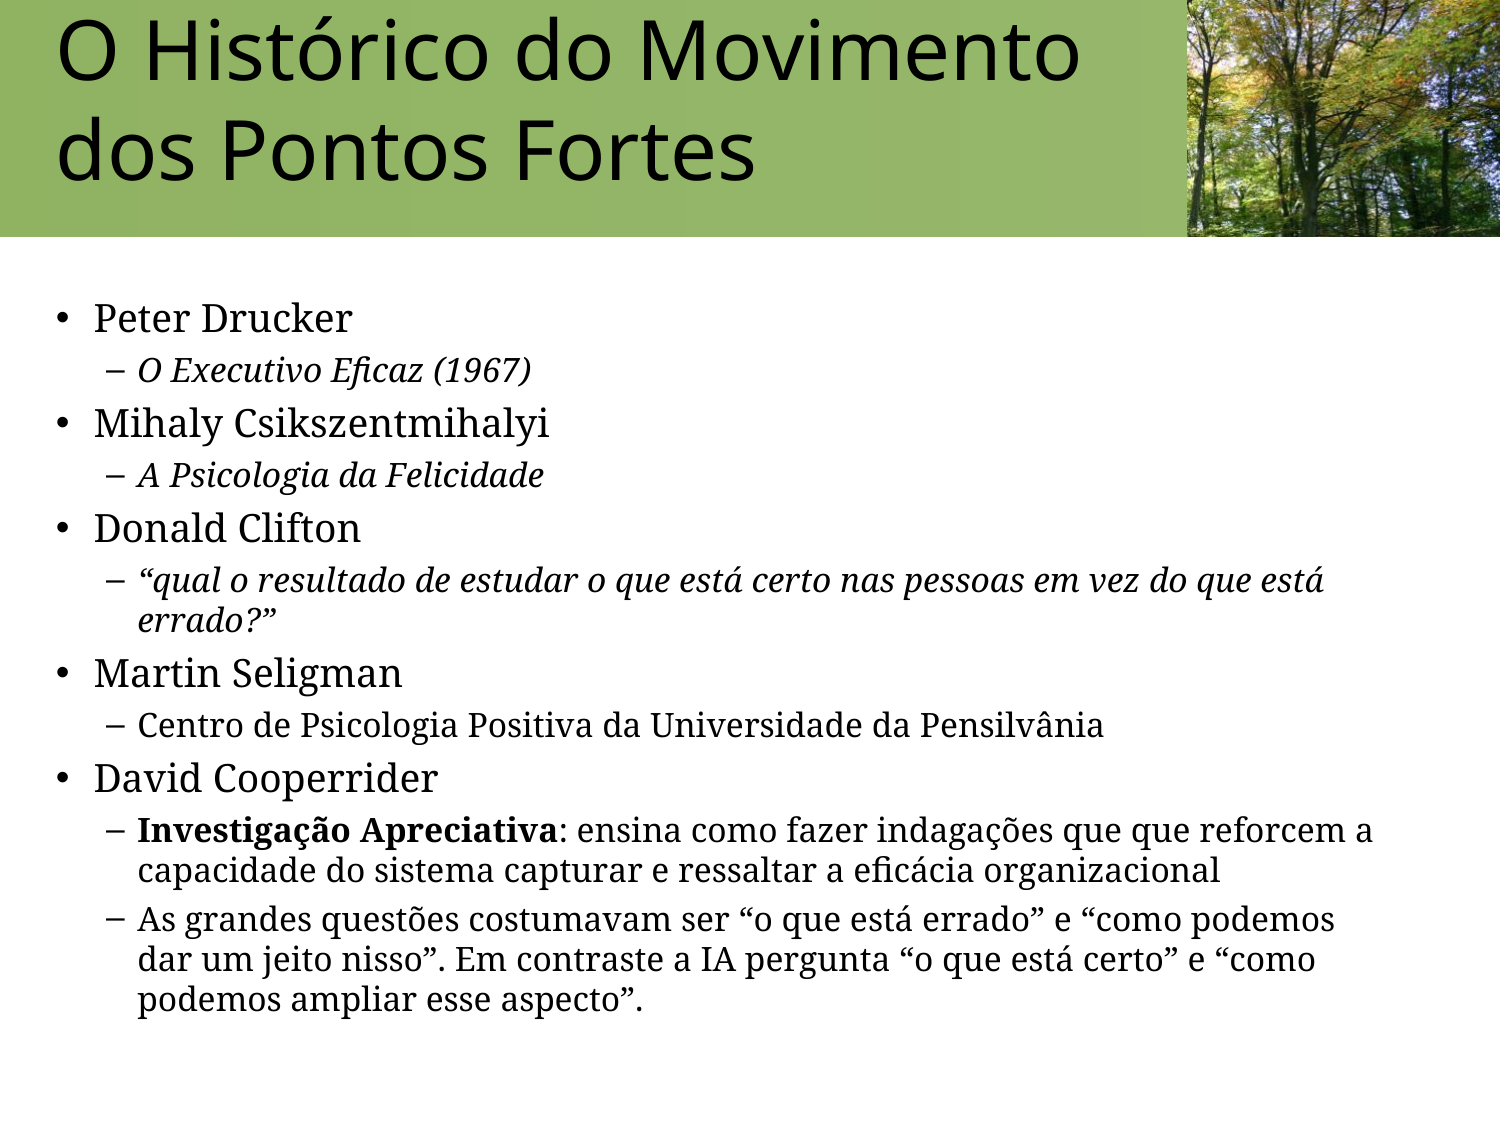

# O Histórico do Movimento dos Pontos Fortes
Peter Drucker
O Executivo Eficaz (1967)
Mihaly Csikszentmihalyi
A Psicologia da Felicidade
Donald Clifton
“qual o resultado de estudar o que está certo nas pessoas em vez do que está errado?”
Martin Seligman
Centro de Psicologia Positiva da Universidade da Pensilvânia
David Cooperrider
Investigação Apreciativa: ensina como fazer indagações que que reforcem a capacidade do sistema capturar e ressaltar a eficácia organizacional
As grandes questões costumavam ser “o que está errado” e “como podemos dar um jeito nisso”. Em contraste a IA pergunta “o que está certo” e “como podemos ampliar esse aspecto”.